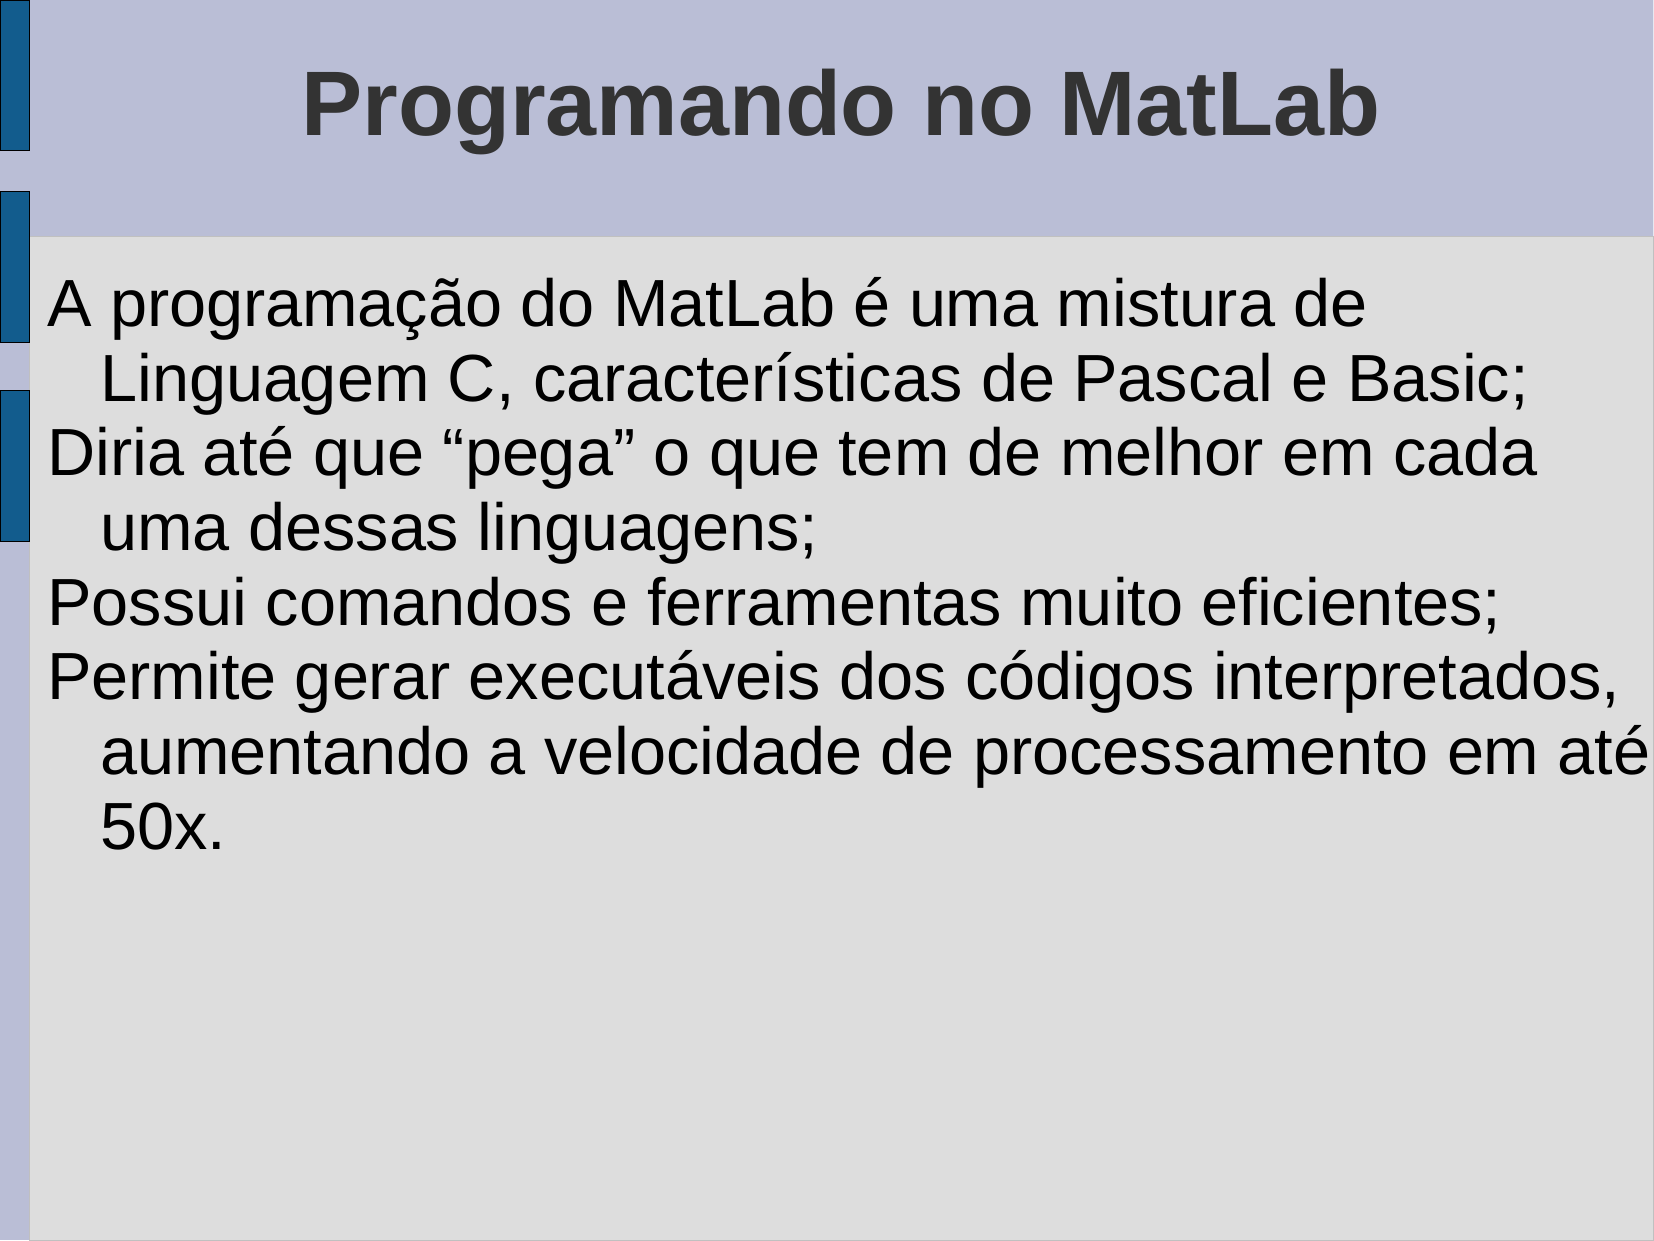

# Programando no MatLab
A programação do MatLab é uma mistura de Linguagem C, características de Pascal e Basic;
Diria até que “pega” o que tem de melhor em cada uma dessas linguagens;
Possui comandos e ferramentas muito eficientes;
Permite gerar executáveis dos códigos interpretados, aumentando a velocidade de processamento em até 50x.